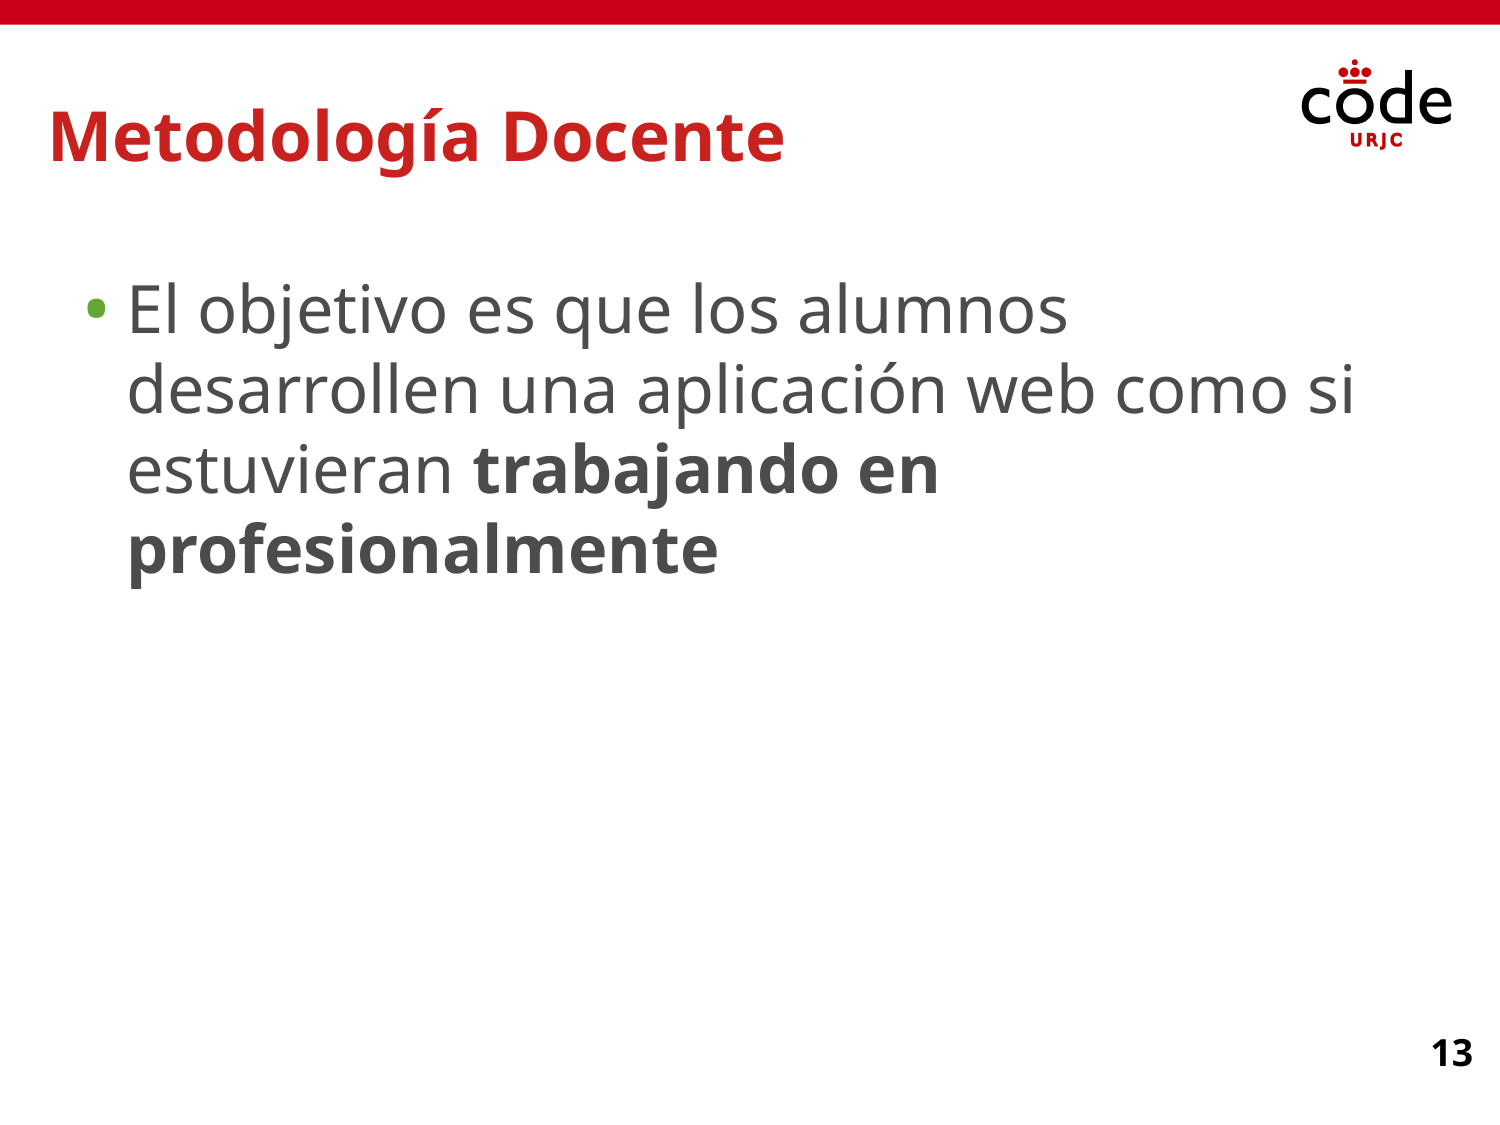

# Metodología Docente
El objetivo es que los alumnos desarrollen una aplicación web como si estuvieran trabajando en profesionalmente
13